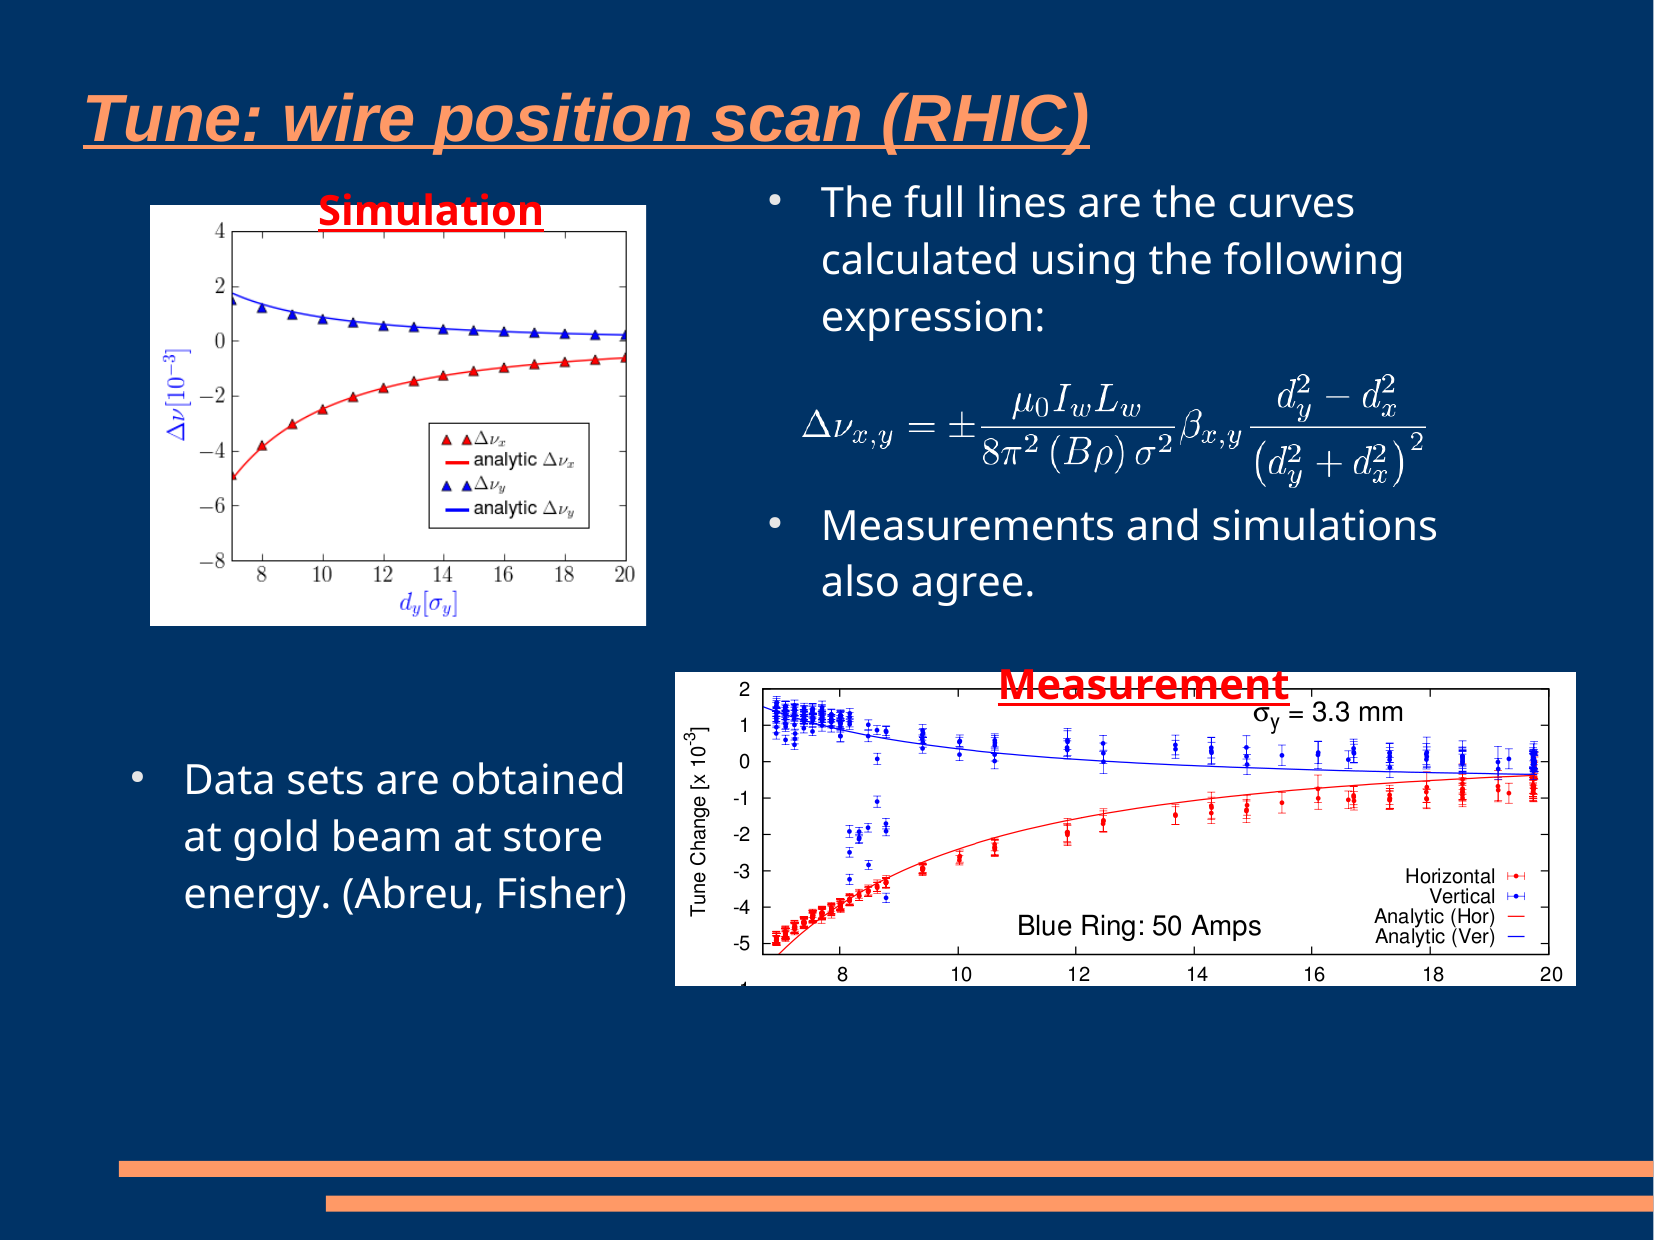

# Tune: wire position scan (RHIC)
The full lines are the curves calculated using the following expression:
Measurements and simulations also agree.
Simulation
Measurement
Data sets are obtained at gold beam at store energy. (Abreu, Fisher)